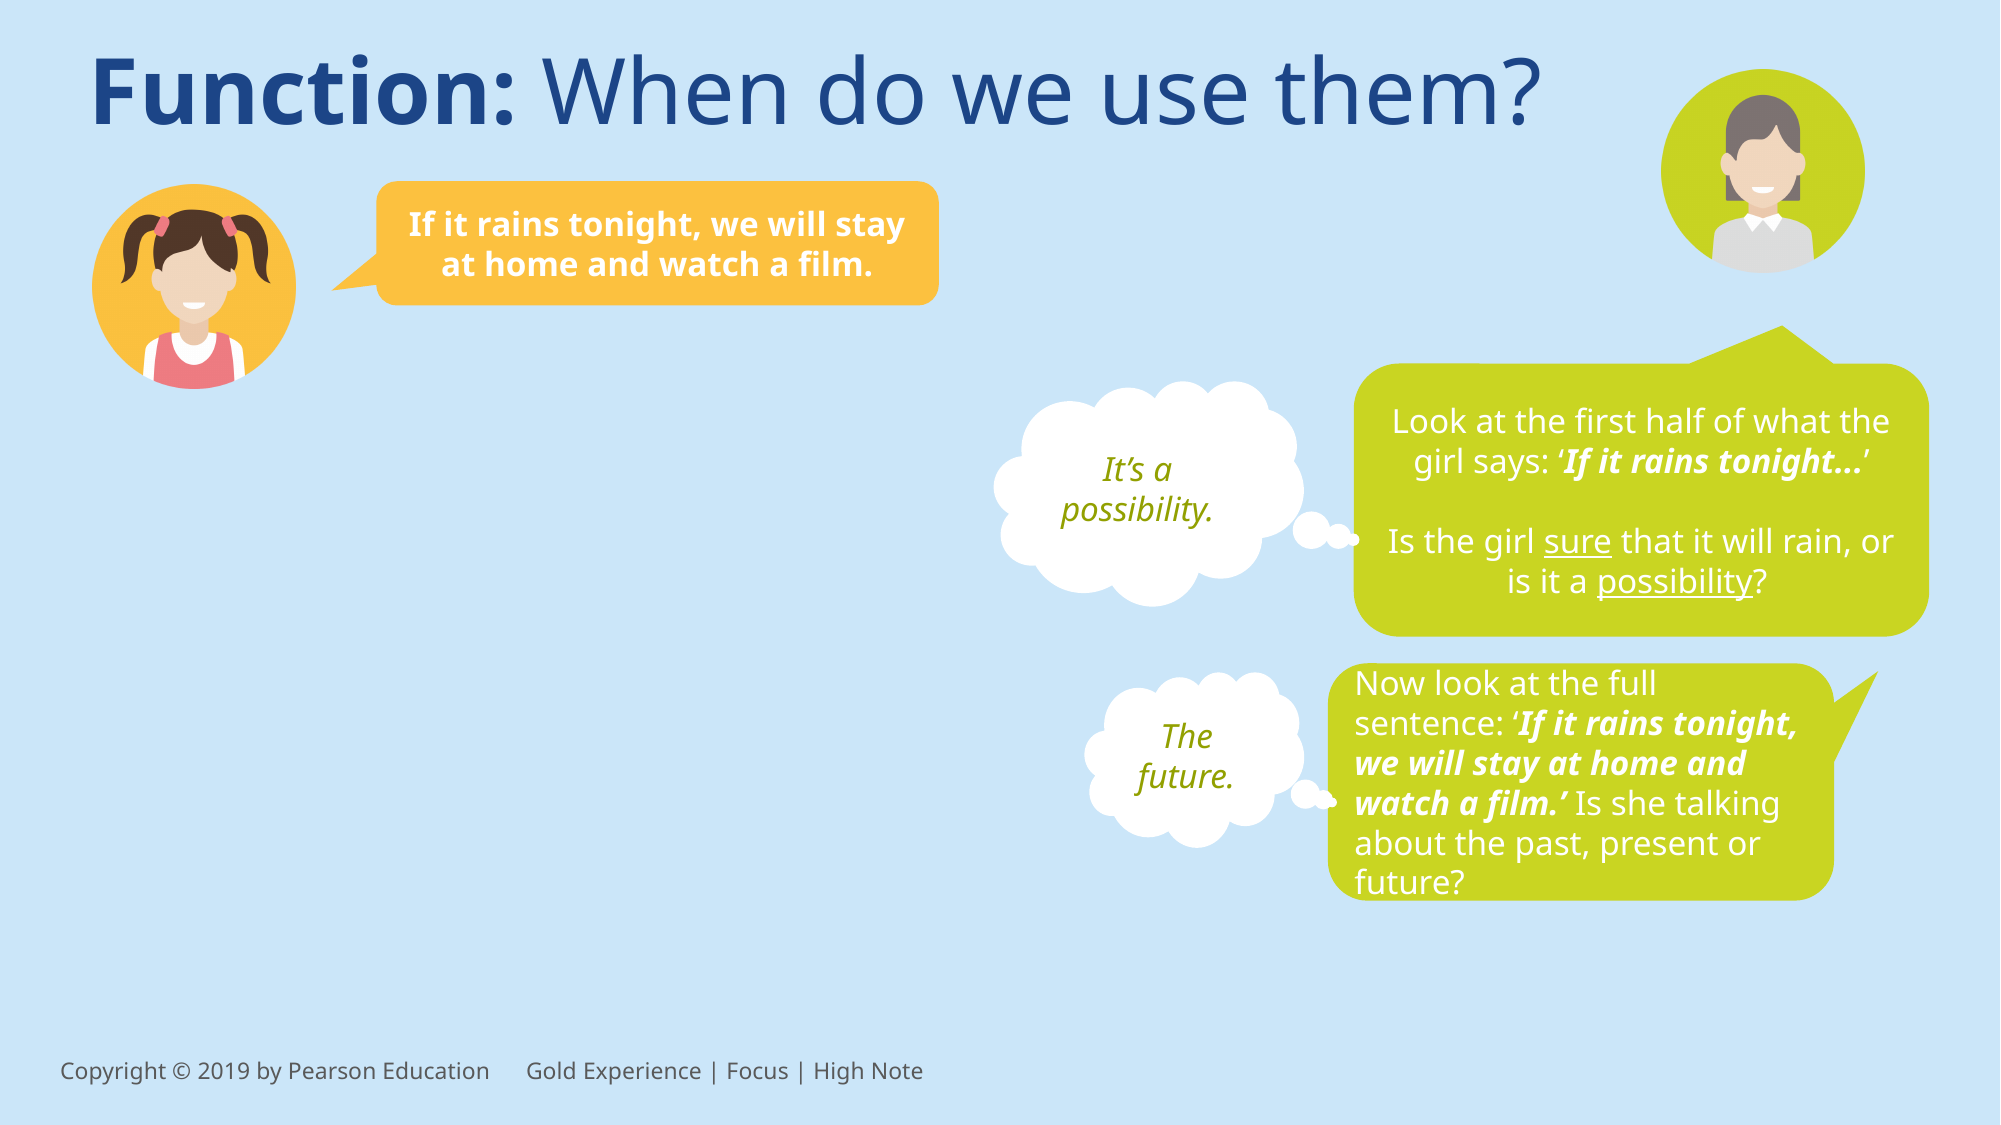

# Function: When do we use them?
If it rains tonight, we will stay at home and watch a film.
Look at the first half of what the girl says: ‘If it rains tonight...’
Is the girl sure that it will rain, or is it a possibility?
It’s a possibility.
Now look at the full sentence: ‘If it rains tonight, we will stay at home and watch a film.’ Is she talking about the past, present or future?
The future.
Copyright © 2019 by Pearson Education      Gold Experience | Focus | High Note